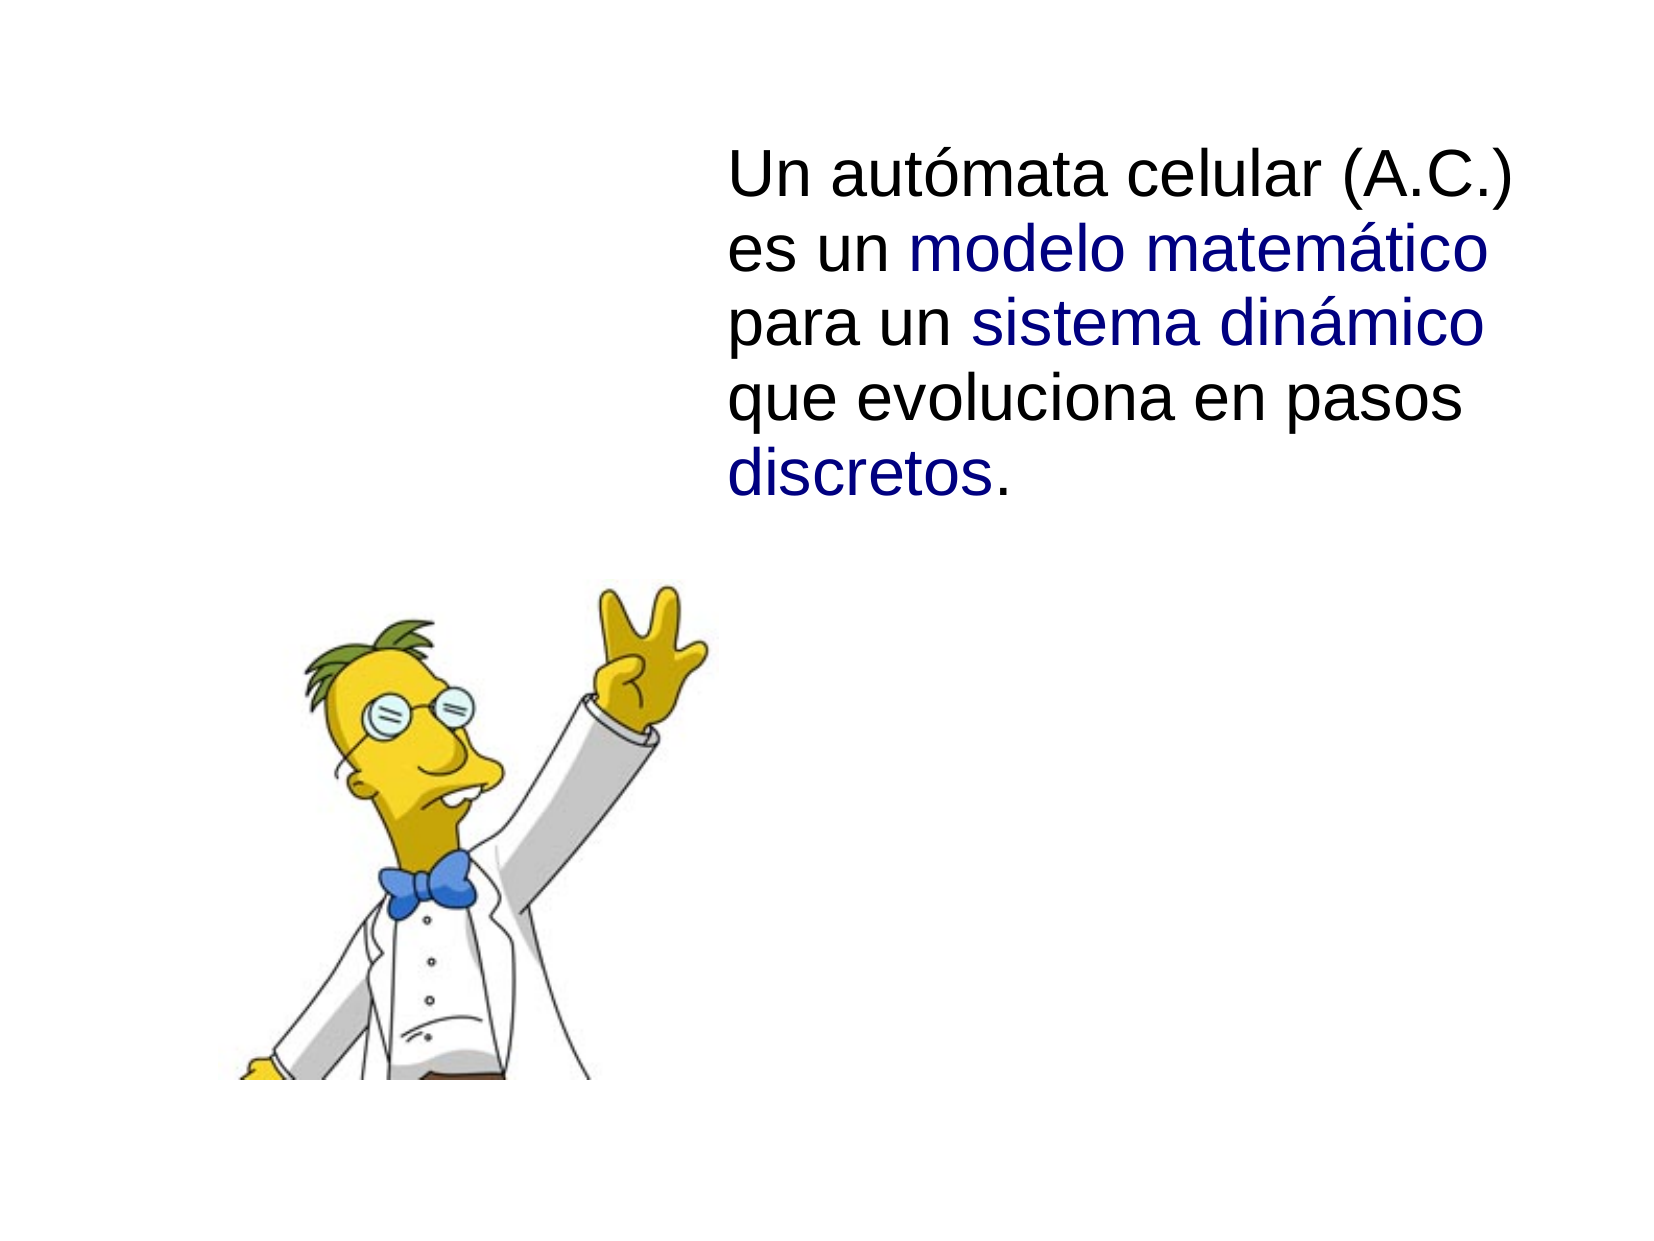

Un autómata celular (A.C.) es un modelo matemático para un sistema dinámico que evoluciona en pasos discretos.